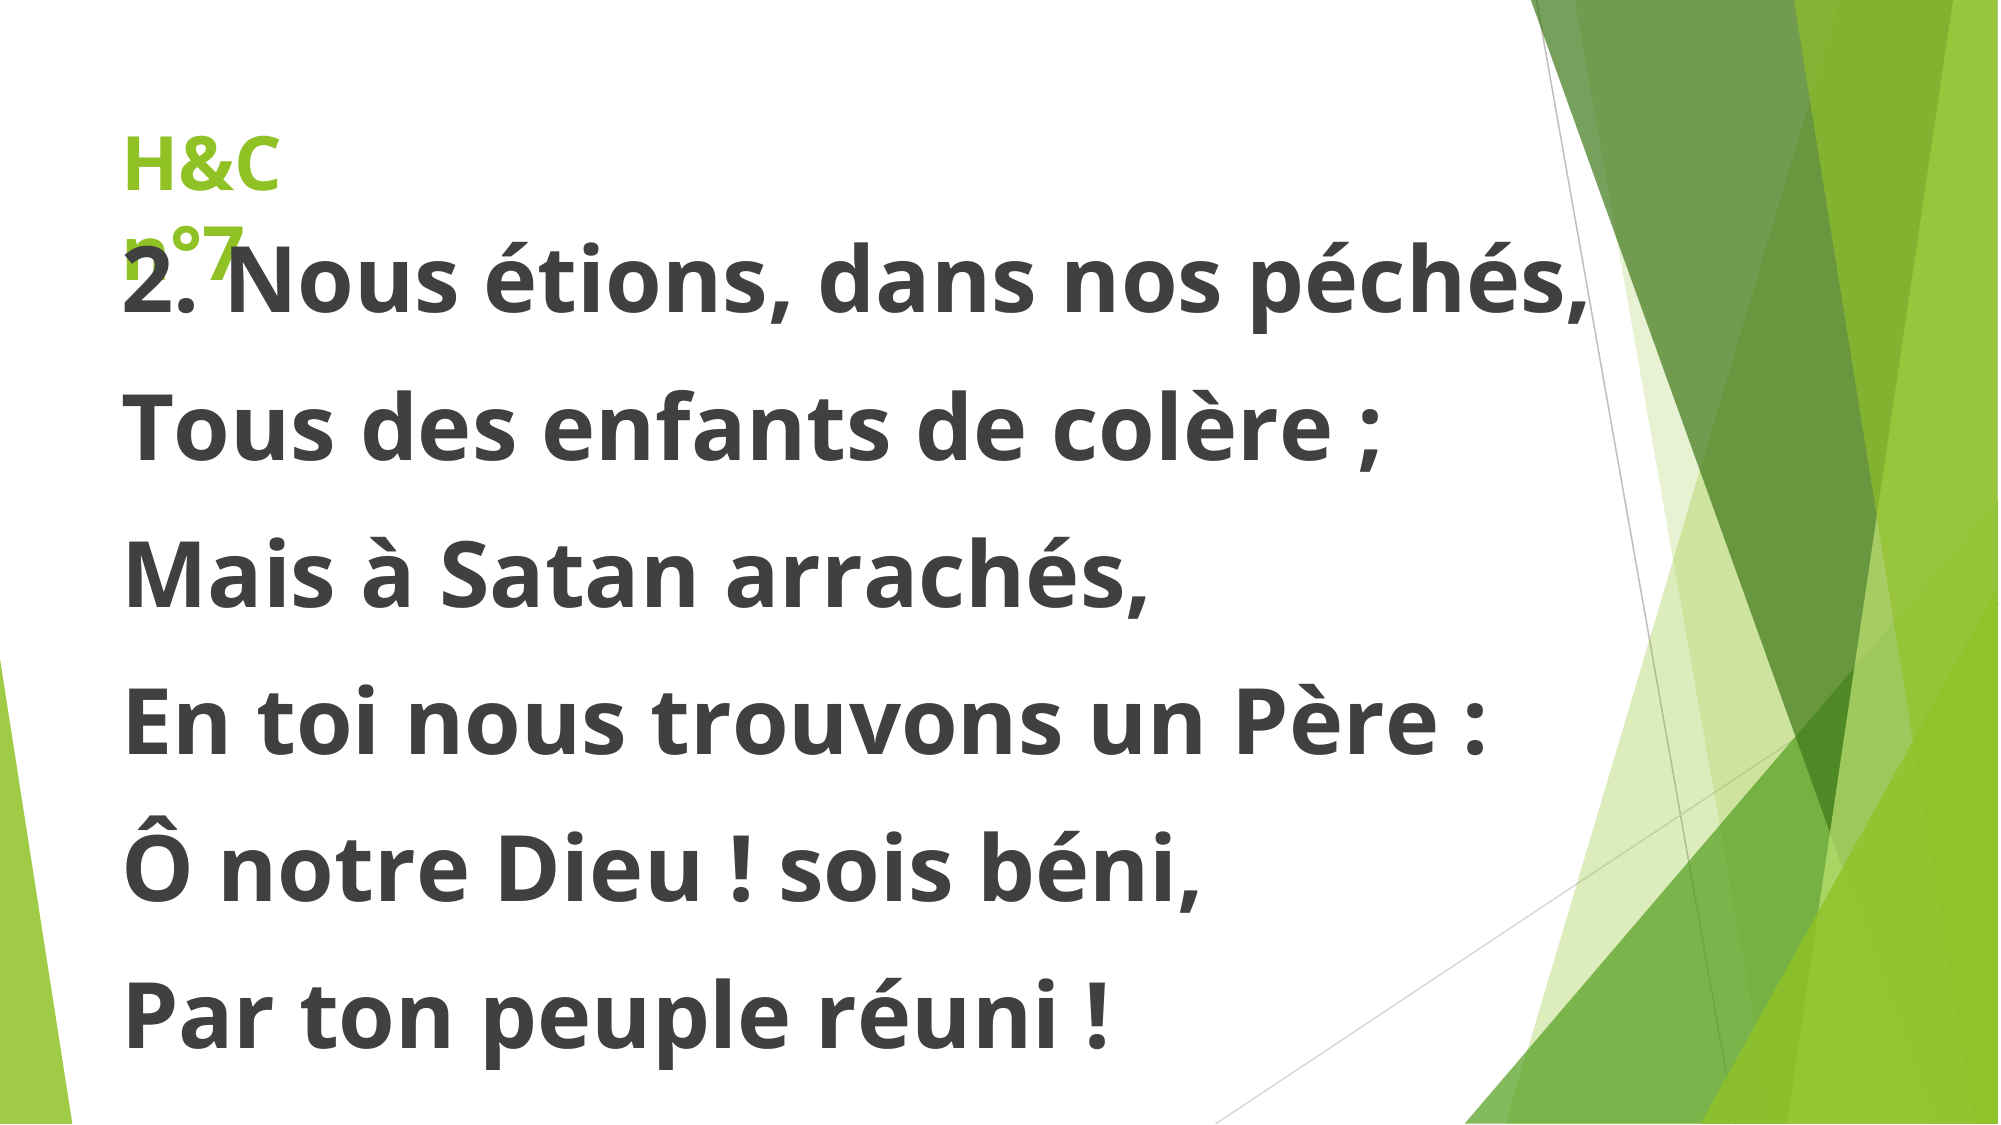

H&C n°7
2. Nous étions, dans nos péchés,
Tous des enfants de colère ;
Mais à Satan arrachés,
En toi nous trouvons un Père :
Ô notre Dieu ! sois béni,
Par ton peuple réuni !